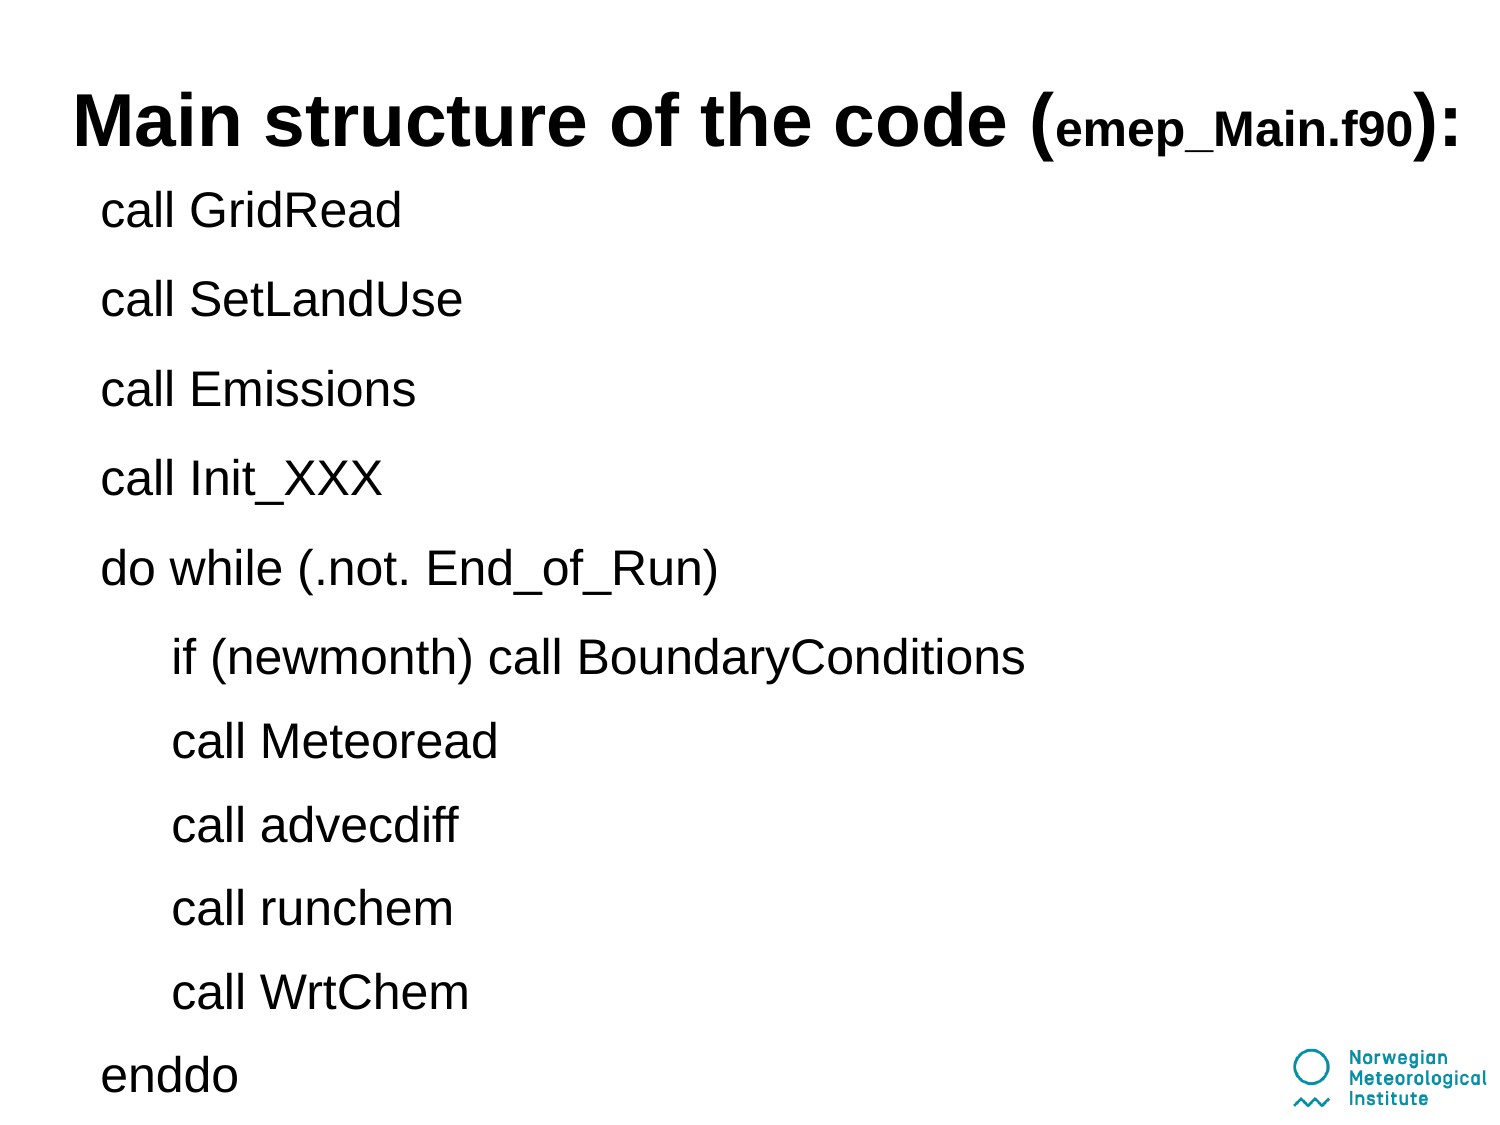

# Main structure of the code (emep_Main.f90):
call GridRead
call SetLandUse
call Emissions
call Init_XXX
do while (.not. End_of_Run)
if (newmonth) call BoundaryConditions
call Meteoread
call advecdiff
call runchem
call WrtChem
enddo